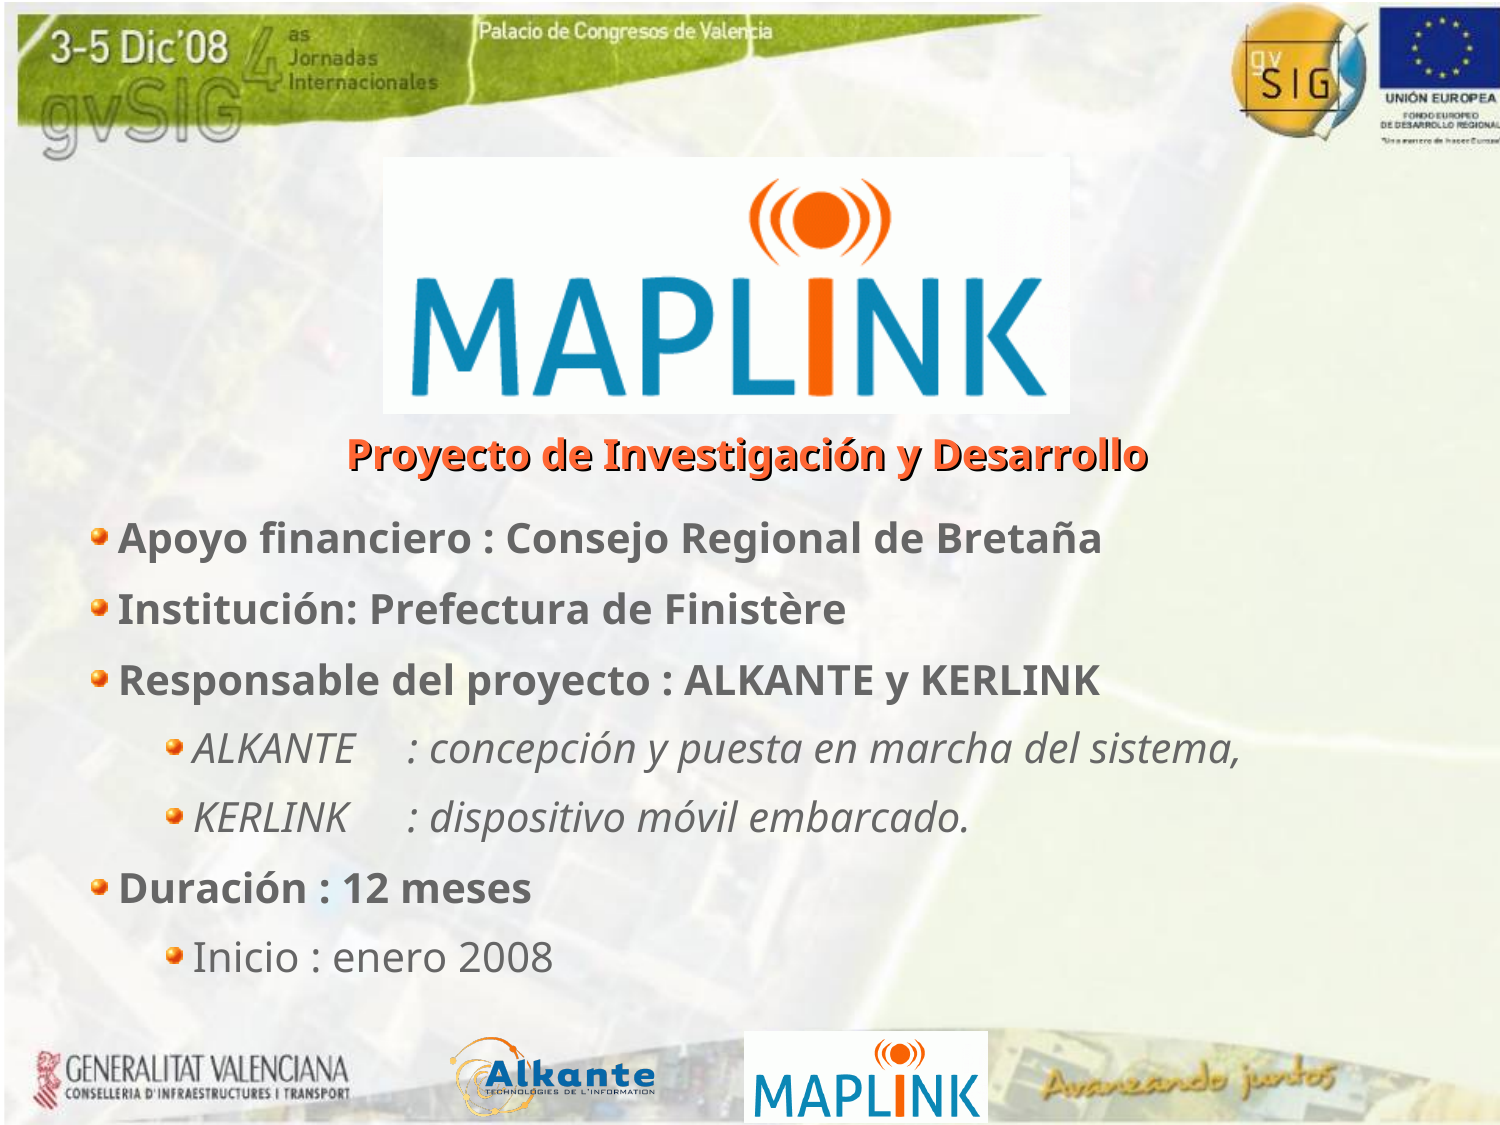

Proyecto de Investigación y Desarrollo
 Apoyo financiero : Consejo Regional de Bretaña
 Institución: Prefectura de Finistère
 Responsable del proyecto : ALKANTE y KERLINK
 ALKANTE	: concepción y puesta en marcha del sistema,
 KERLINK	: dispositivo móvil embarcado.
 Duración : 12 meses
 Inicio : enero 2008